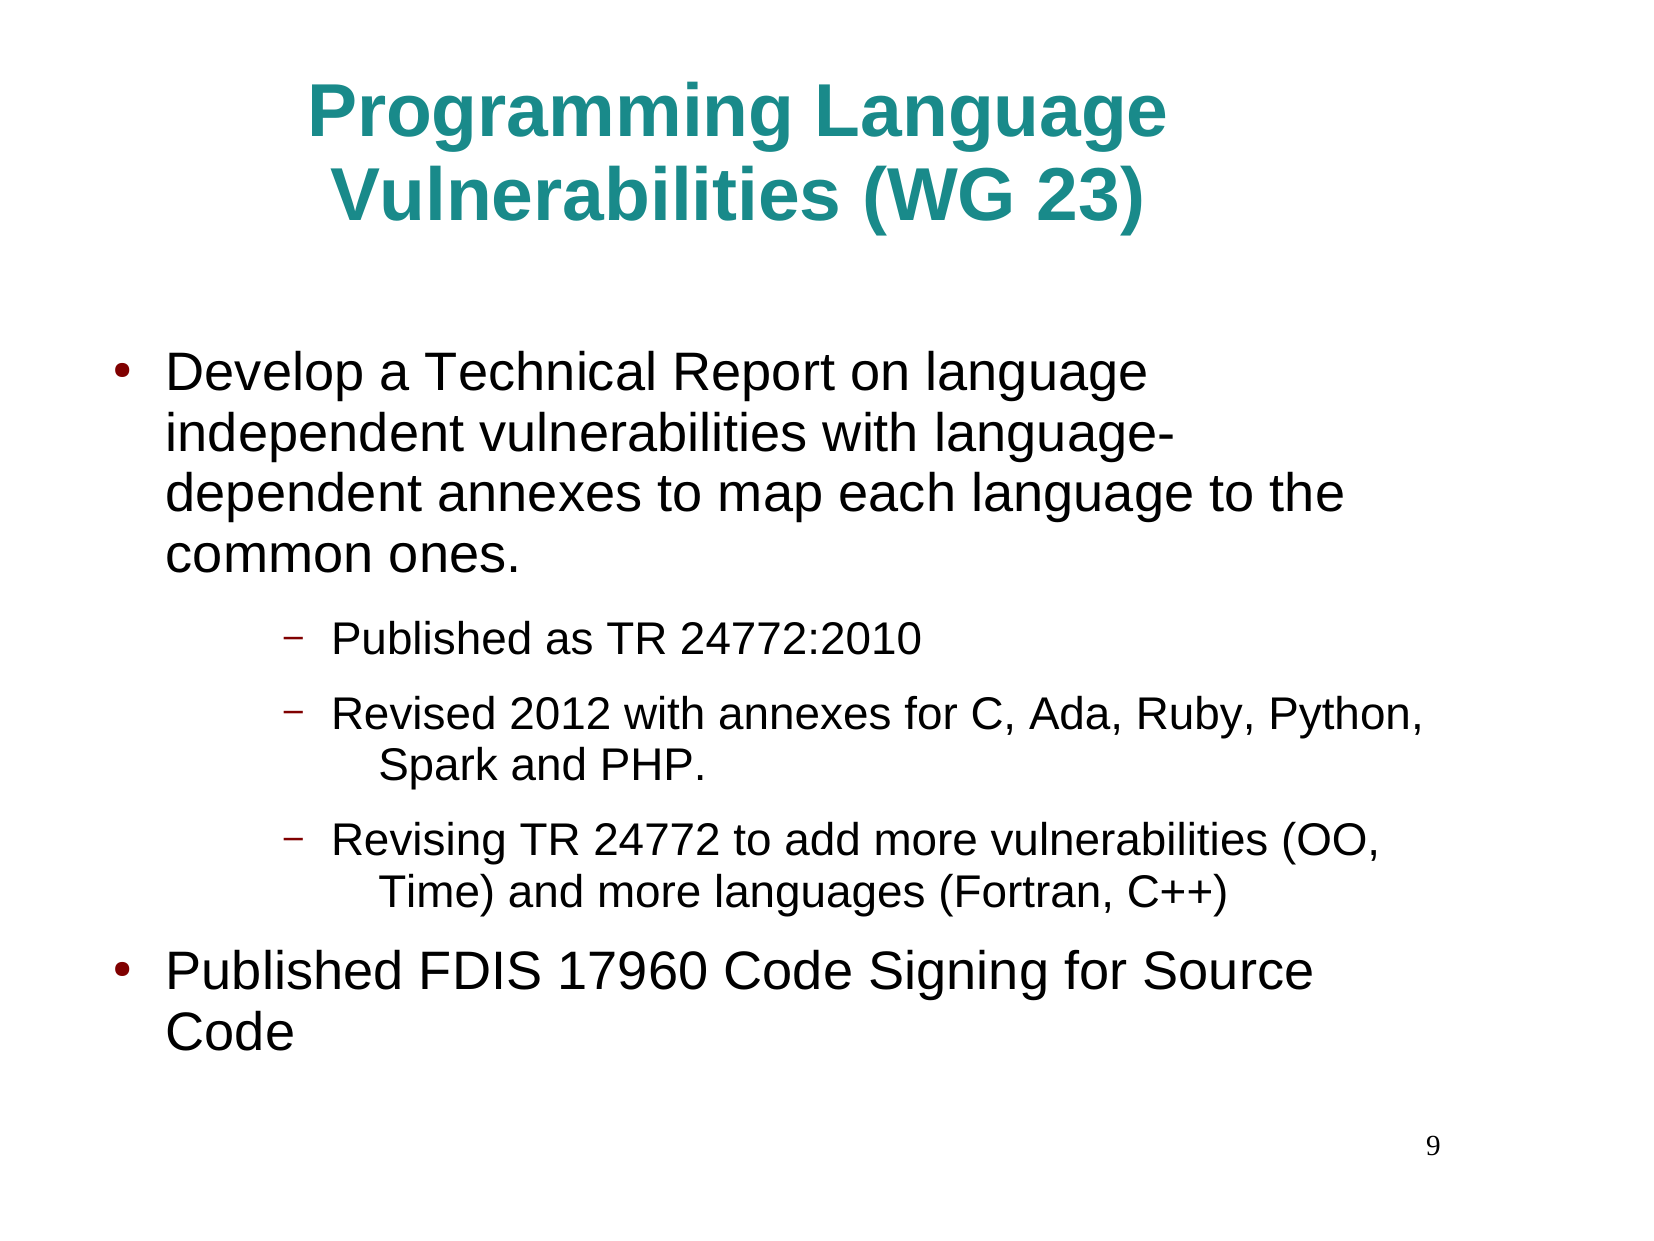

# Programming Language Vulnerabilities (WG 23)
Develop a Technical Report on language independent vulnerabilities with language-dependent annexes to map each language to the common ones.
Published as TR 24772:2010
Revised 2012 with annexes for C, Ada, Ruby, Python, Spark and PHP.
Revising TR 24772 to add more vulnerabilities (OO, Time) and more languages (Fortran, C++)
Published FDIS 17960 Code Signing for Source Code
9